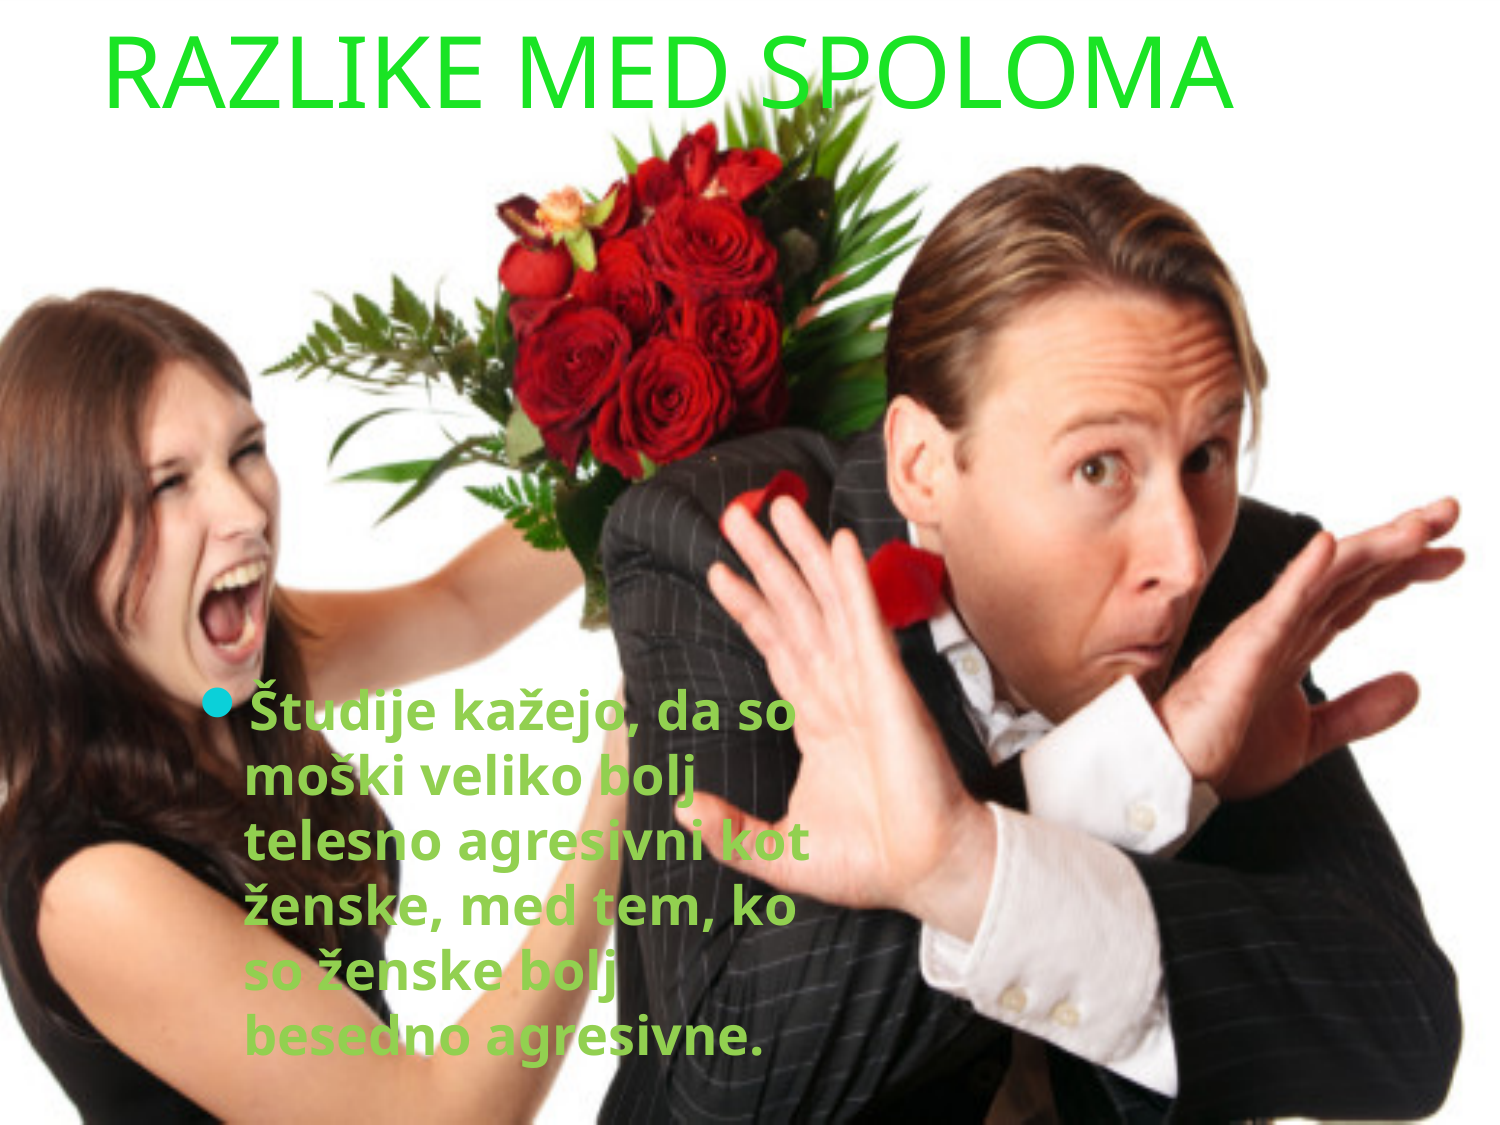

# RAZLIKE MED SPOLOMA
Študije kažejo, da so moški veliko bolj telesno agresivni kot ženske, med tem, ko so ženske bolj besedno agresivne.